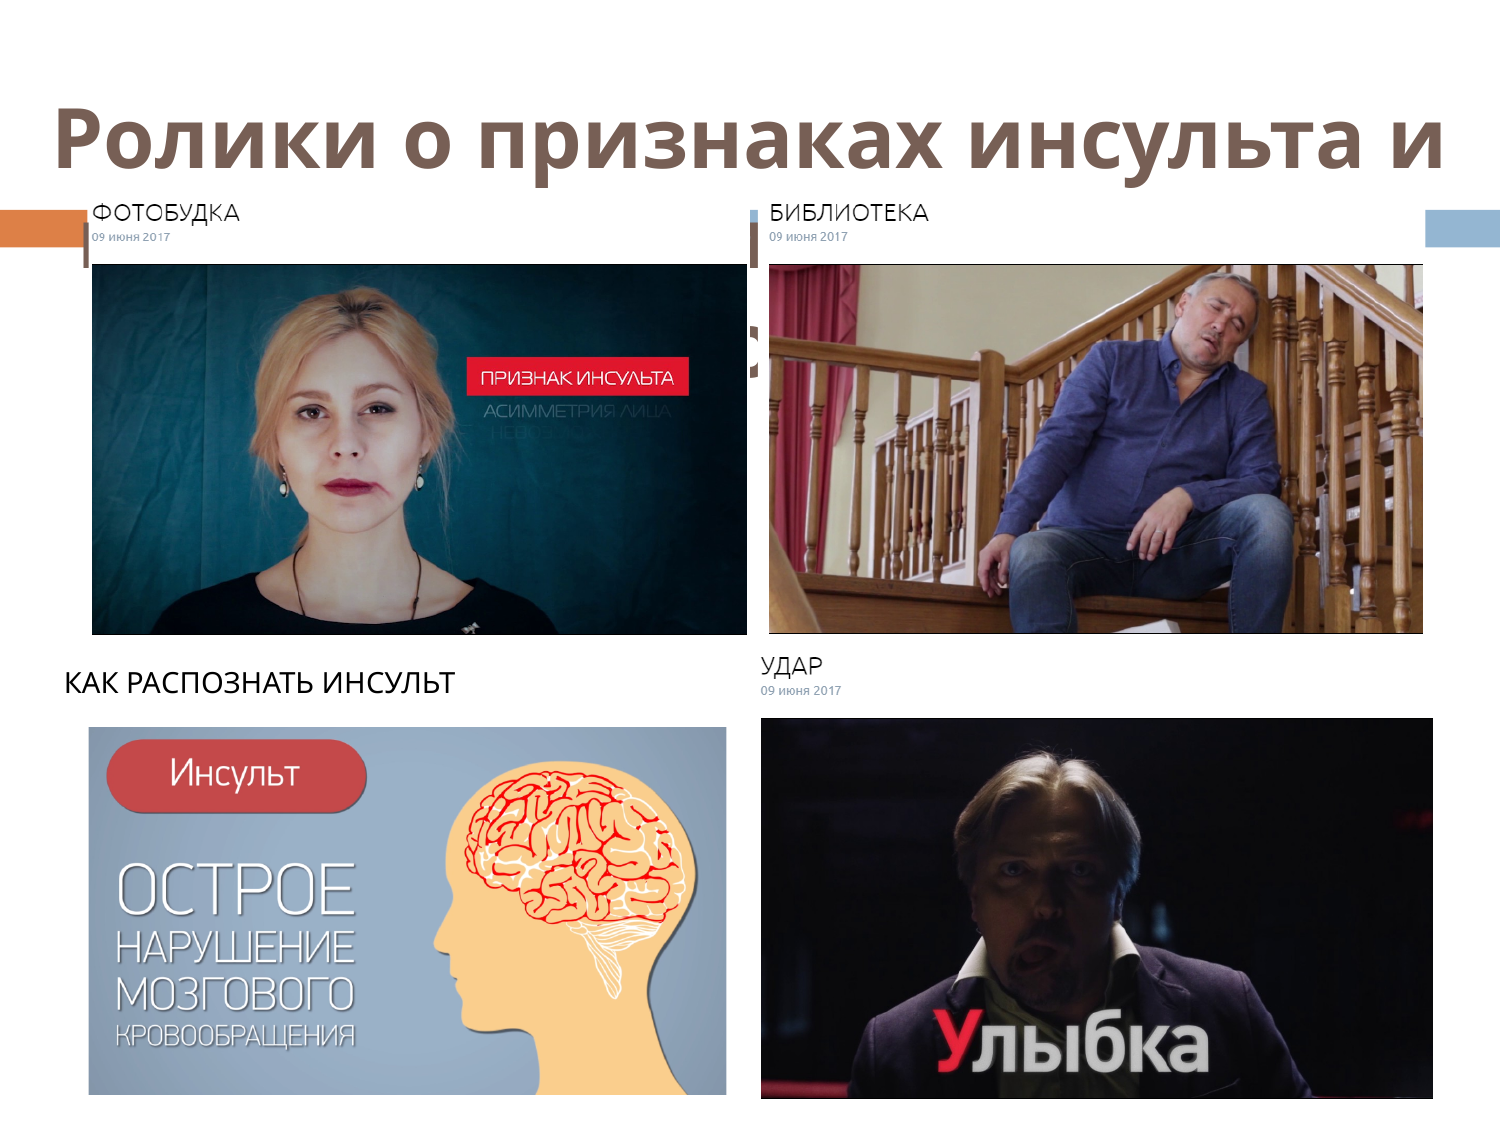

# Ролики о признаках инсульта и необходимости своевременно вызывать скорую помощь
КАК РАСПОЗНАТЬ ИНСУЛЬТ